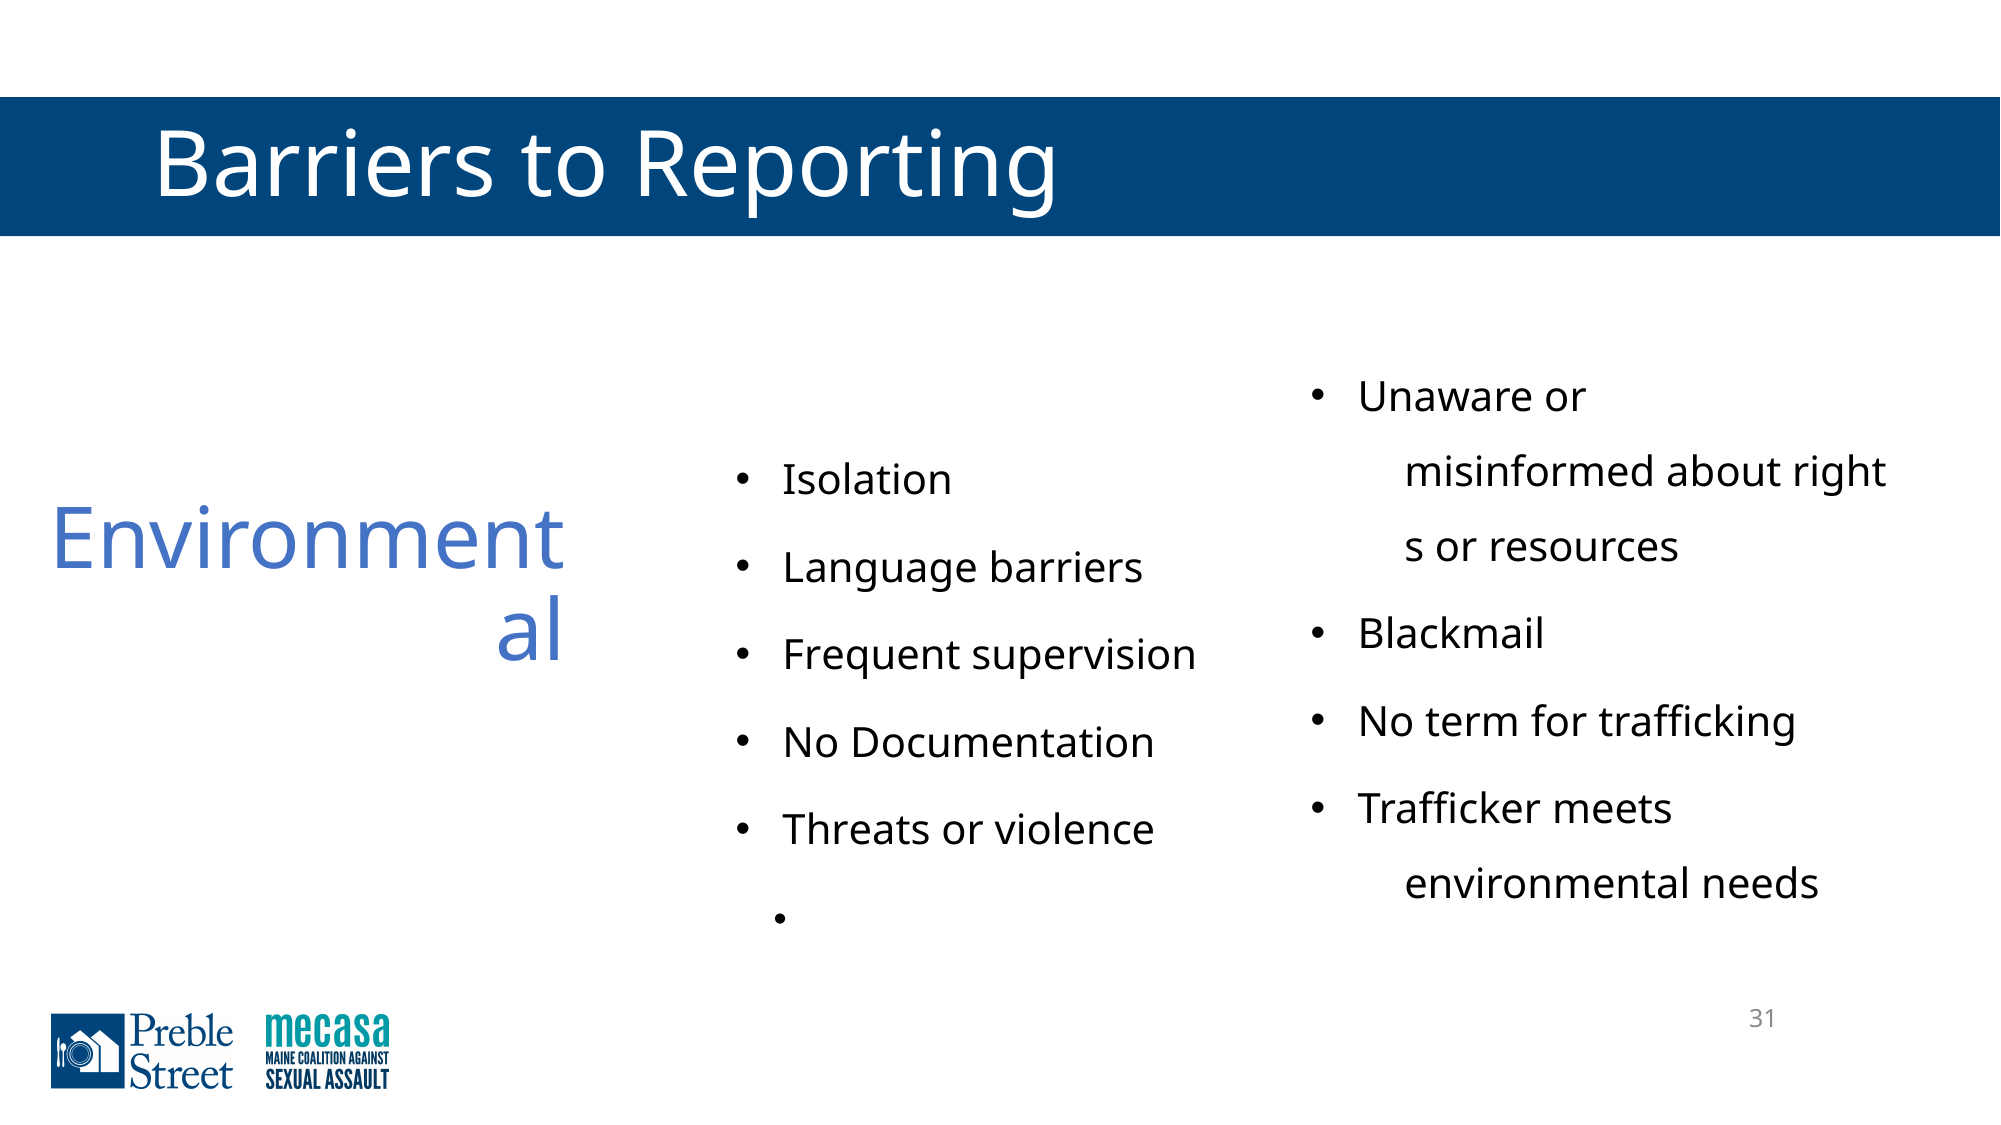

Barriers to Reporting
# Environmental
Isolation
Language barriers
Frequent supervision
No Documentation
Threats or violence
Unaware or misinformed about rights or resources
Blackmail
No term for trafficking
Trafficker meets environmental needs
31